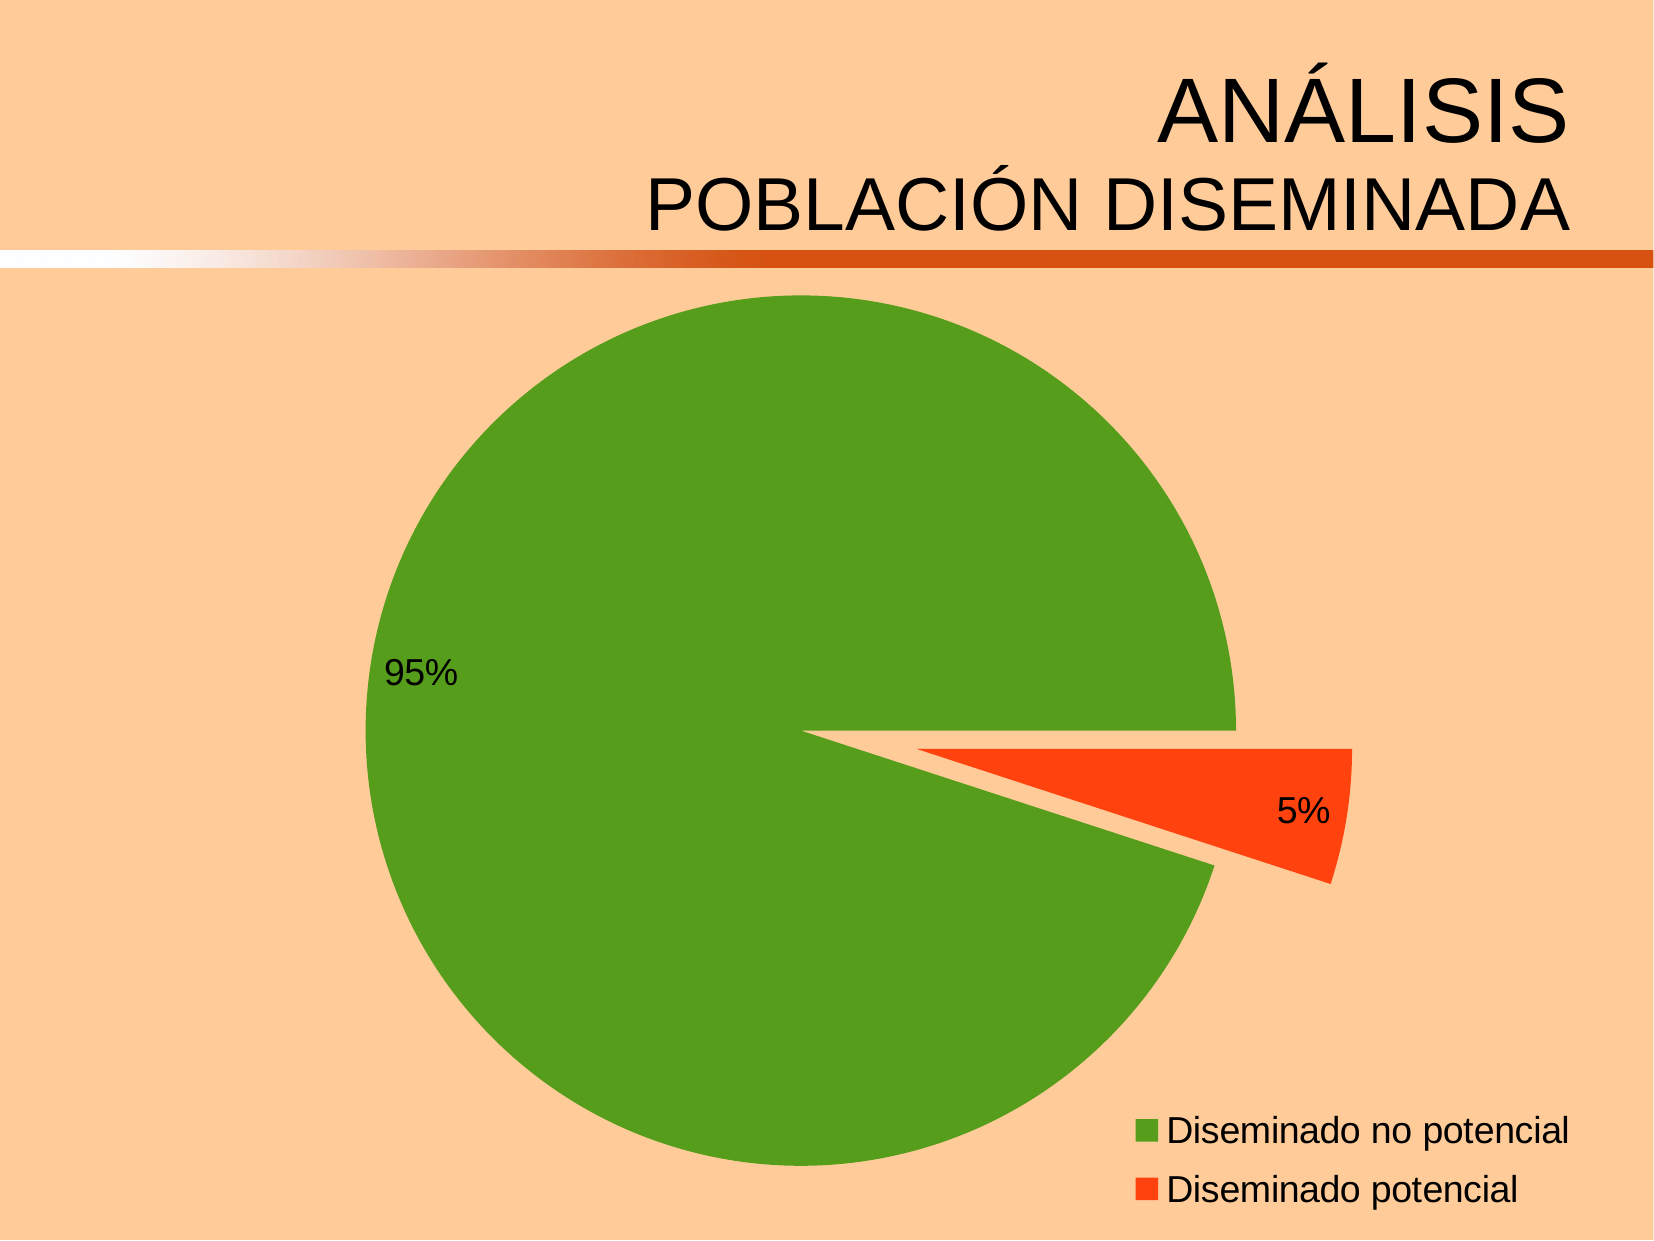

# ANÁLISIS POBLACIÓN DISEMINADA
### Chart
| Category | Población total |
|---|---|
| Diseminado no potencial | 3028.0 |
| Diseminado potencial | 160.0 |